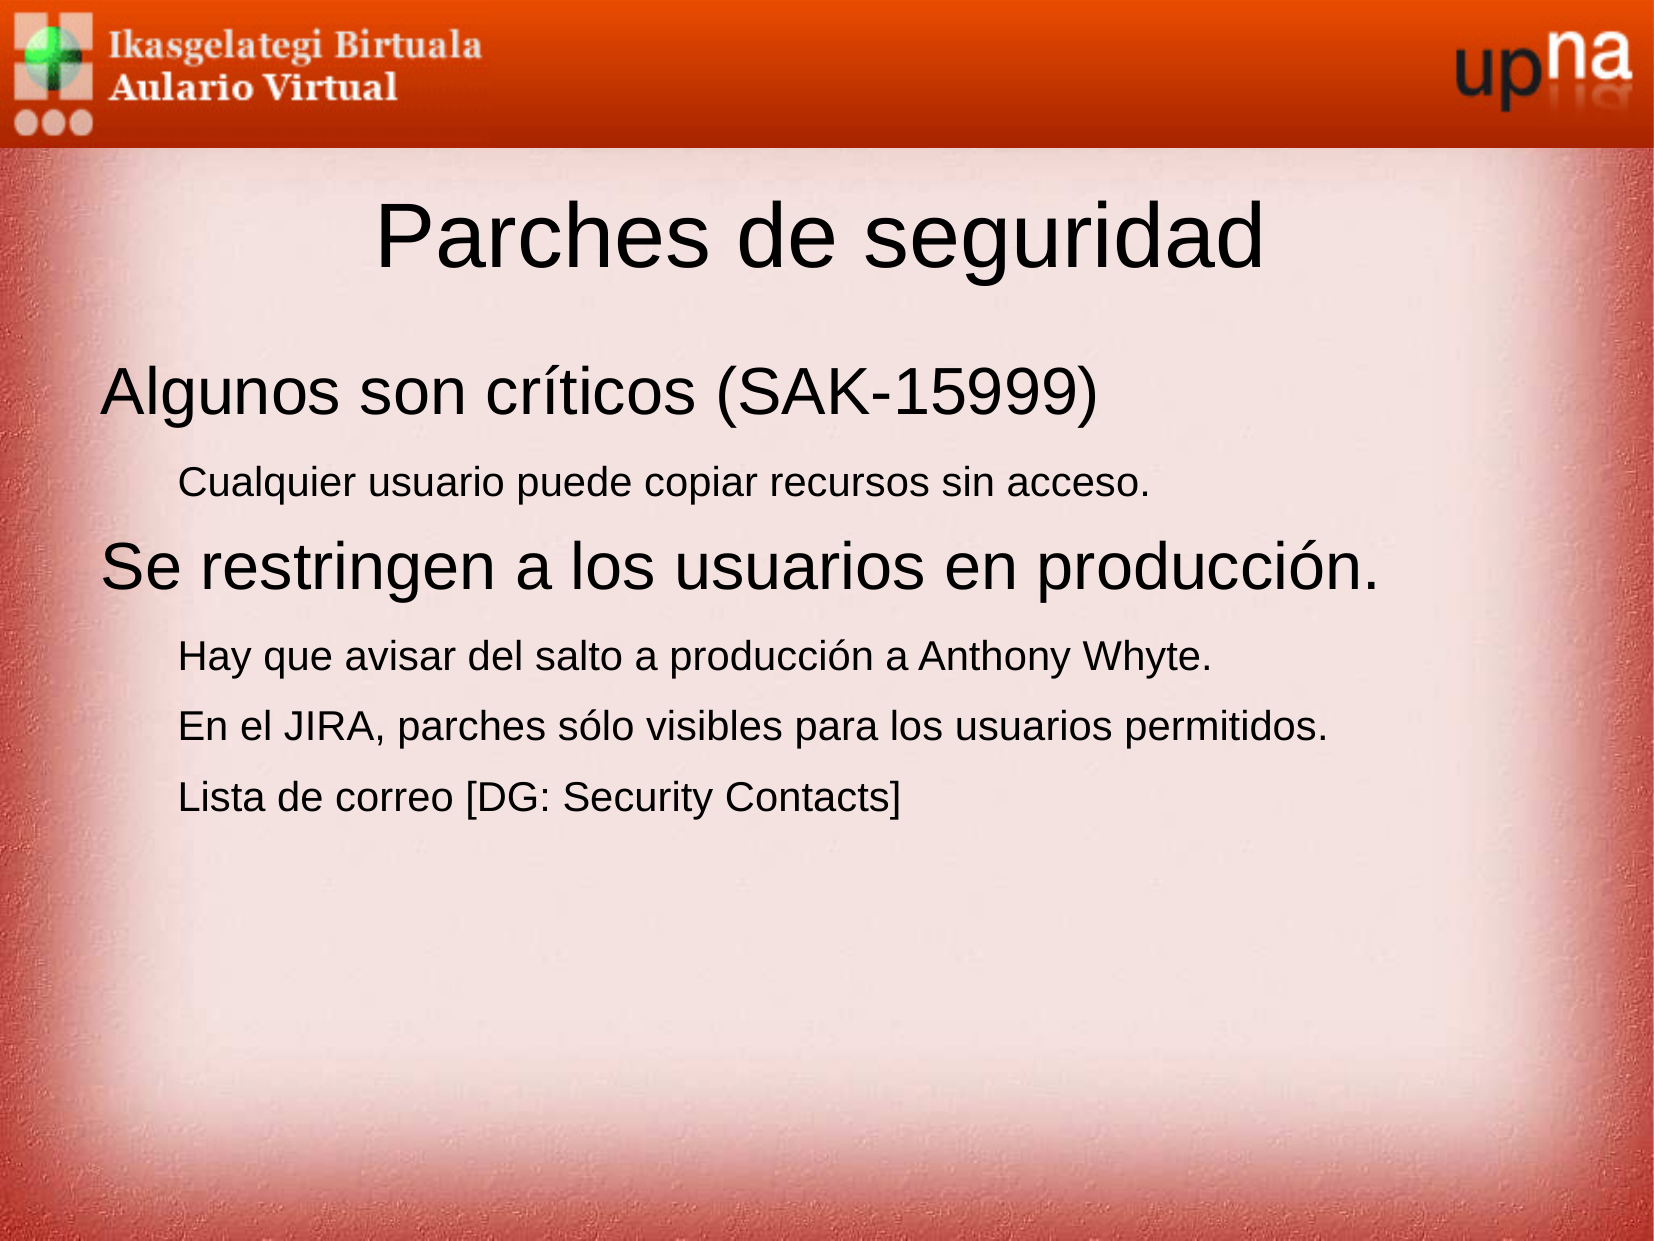

# Parches de seguridad
Algunos son críticos (SAK-15999)
Cualquier usuario puede copiar recursos sin acceso.
Se restringen a los usuarios en producción.
Hay que avisar del salto a producción a Anthony Whyte.
En el JIRA, parches sólo visibles para los usuarios permitidos.
Lista de correo [DG: Security Contacts]